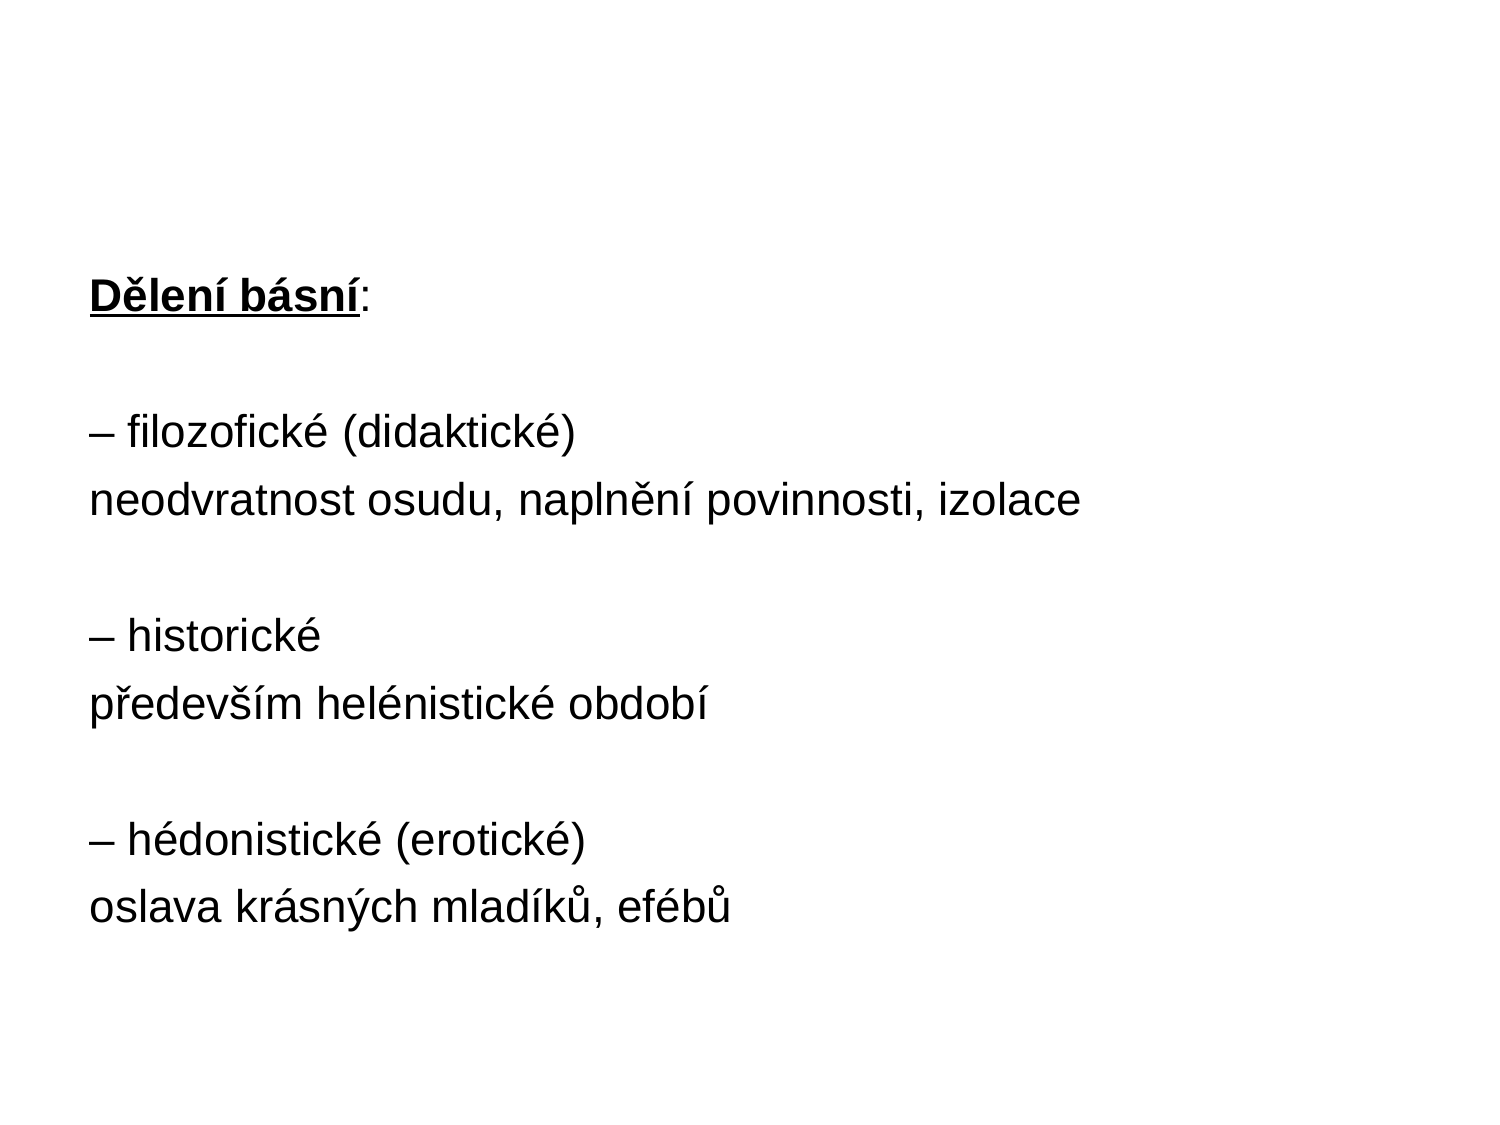

#
Dělení básní:
– filozofické (didaktické)
neodvratnost osudu, naplnění povinnosti, izolace
– historické
především helénistické období
– hédonistické (erotické)
oslava krásných mladíků, efébů